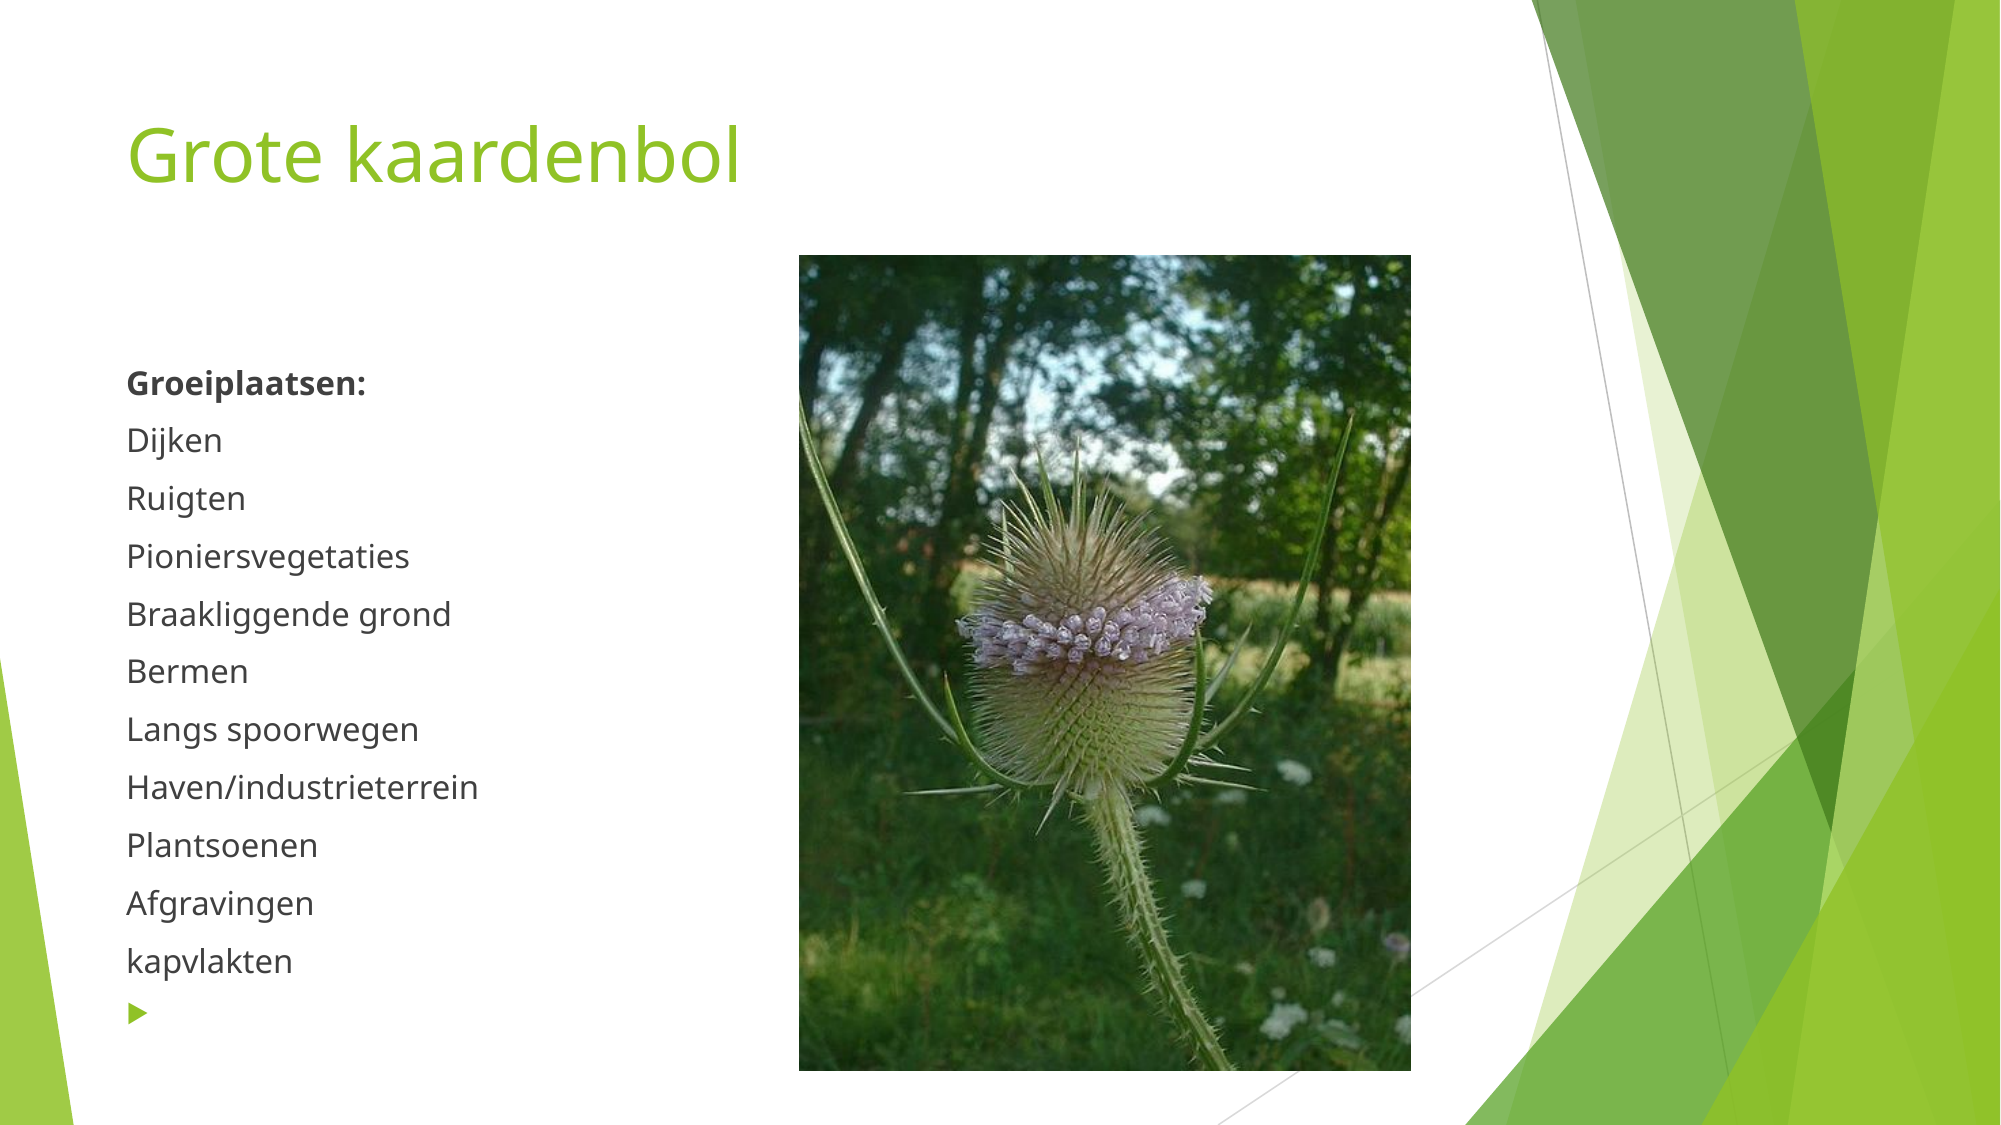

# Grote kaardenbol
Groeiplaatsen:
Dijken
Ruigten
Pioniersvegetaties
Braakliggende grond
Bermen
Langs spoorwegen
Haven/industrieterrein
Plantsoenen
Afgravingen
kapvlakten